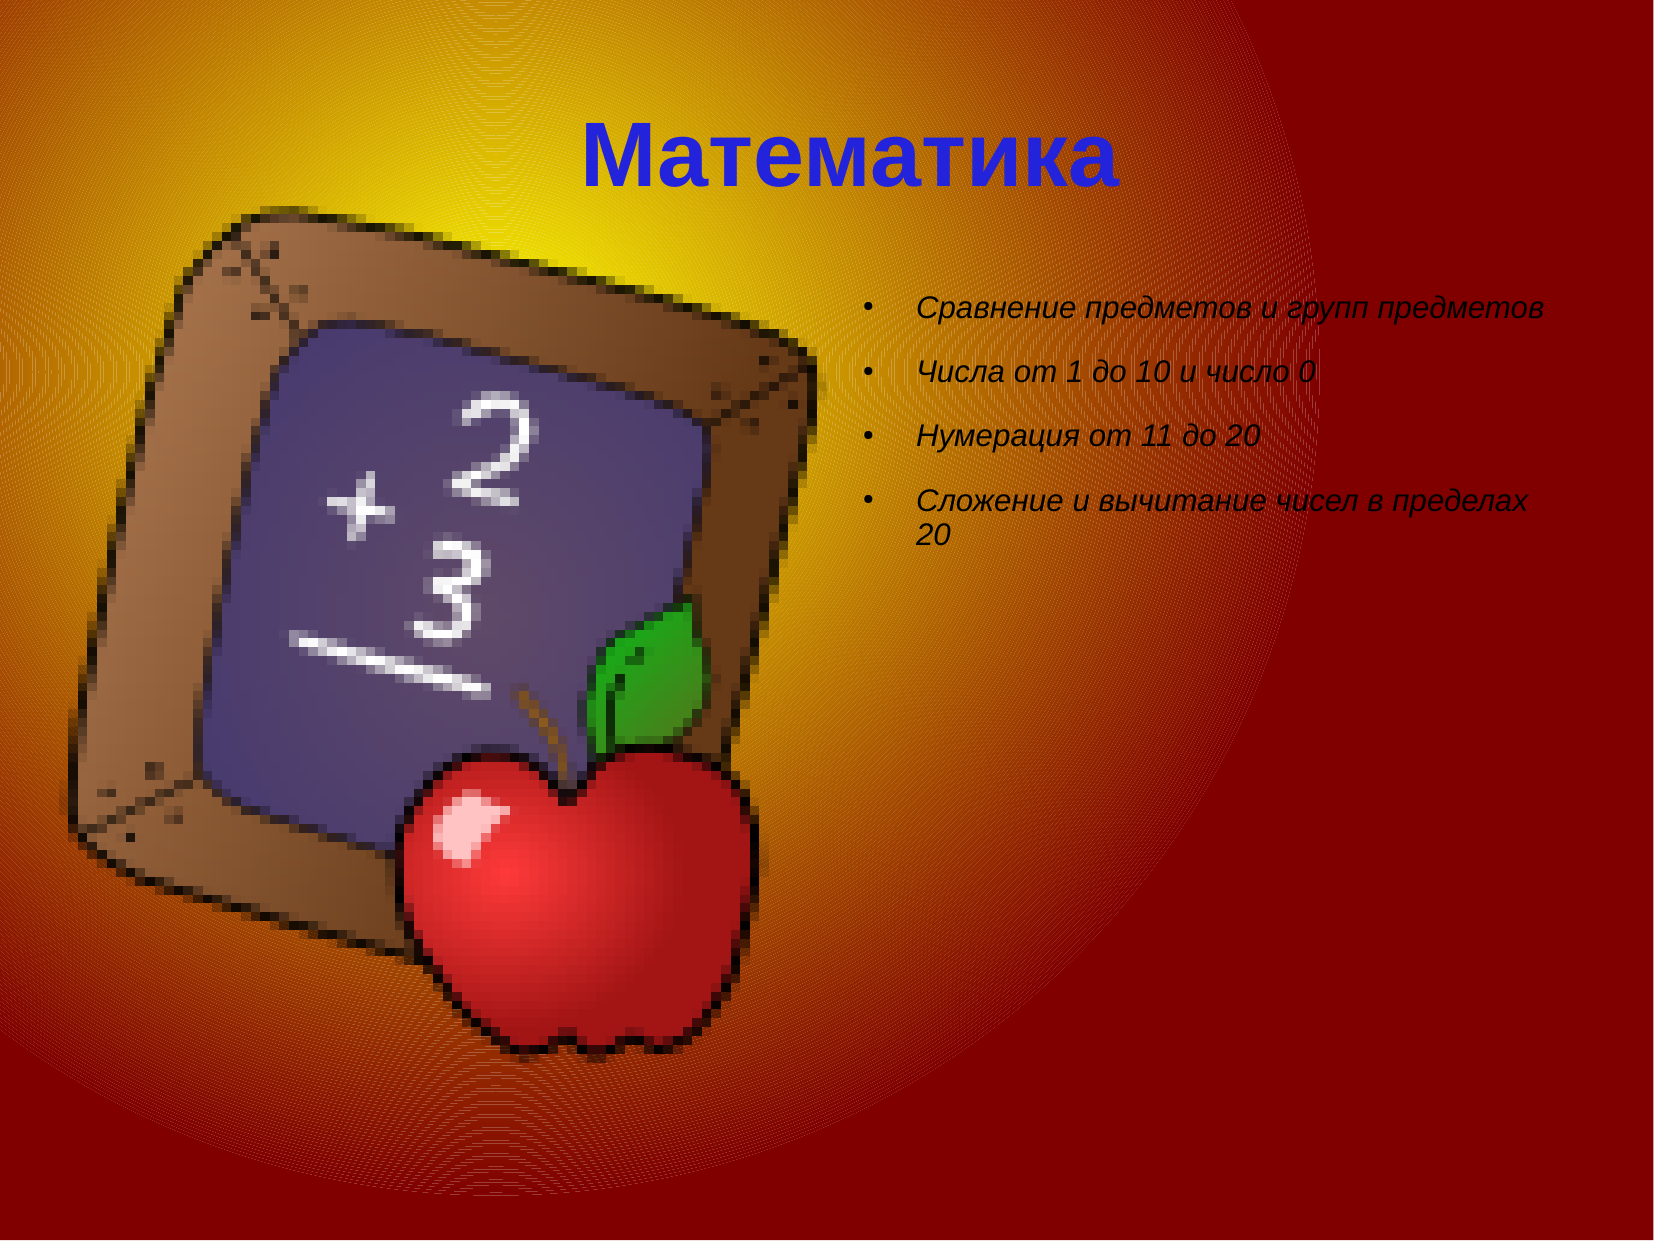

# Математика
Сравнение предметов и групп предметов
Числа от 1 до 10 и число 0
Нумерация от 11 до 20
Сложение и вычитание чисел в пределах 20